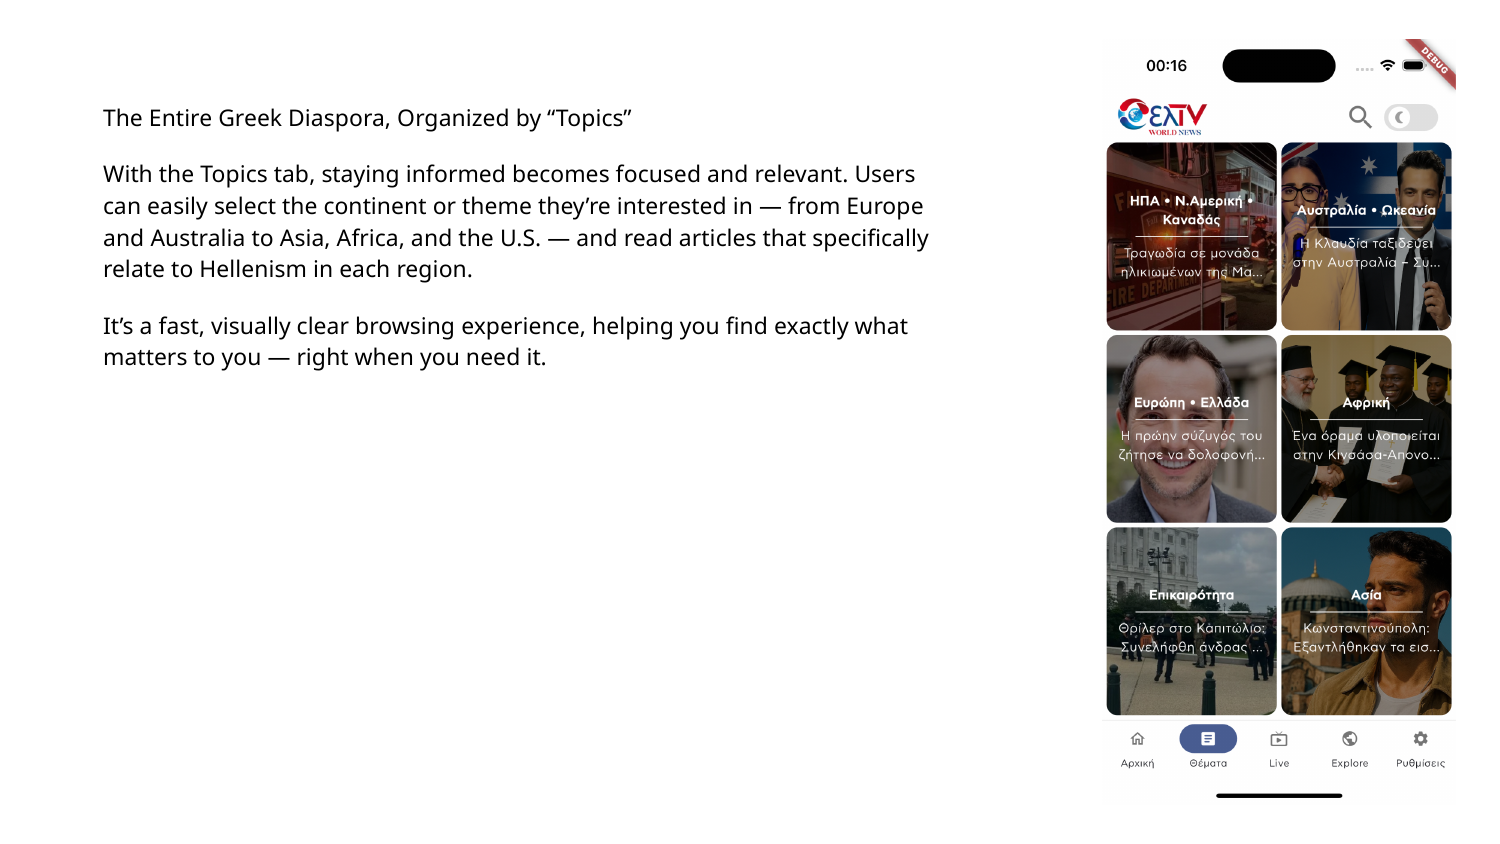

The Entire Greek Diaspora, Organized by “Topics”
With the Topics tab, staying informed becomes focused and relevant. Users can easily select the continent or theme they’re interested in — from Europe and Australia to Asia, Africa, and the U.S. — and read articles that specifically relate to Hellenism in each region.
It’s a fast, visually clear browsing experience, helping you find exactly what matters to you — right when you need it.